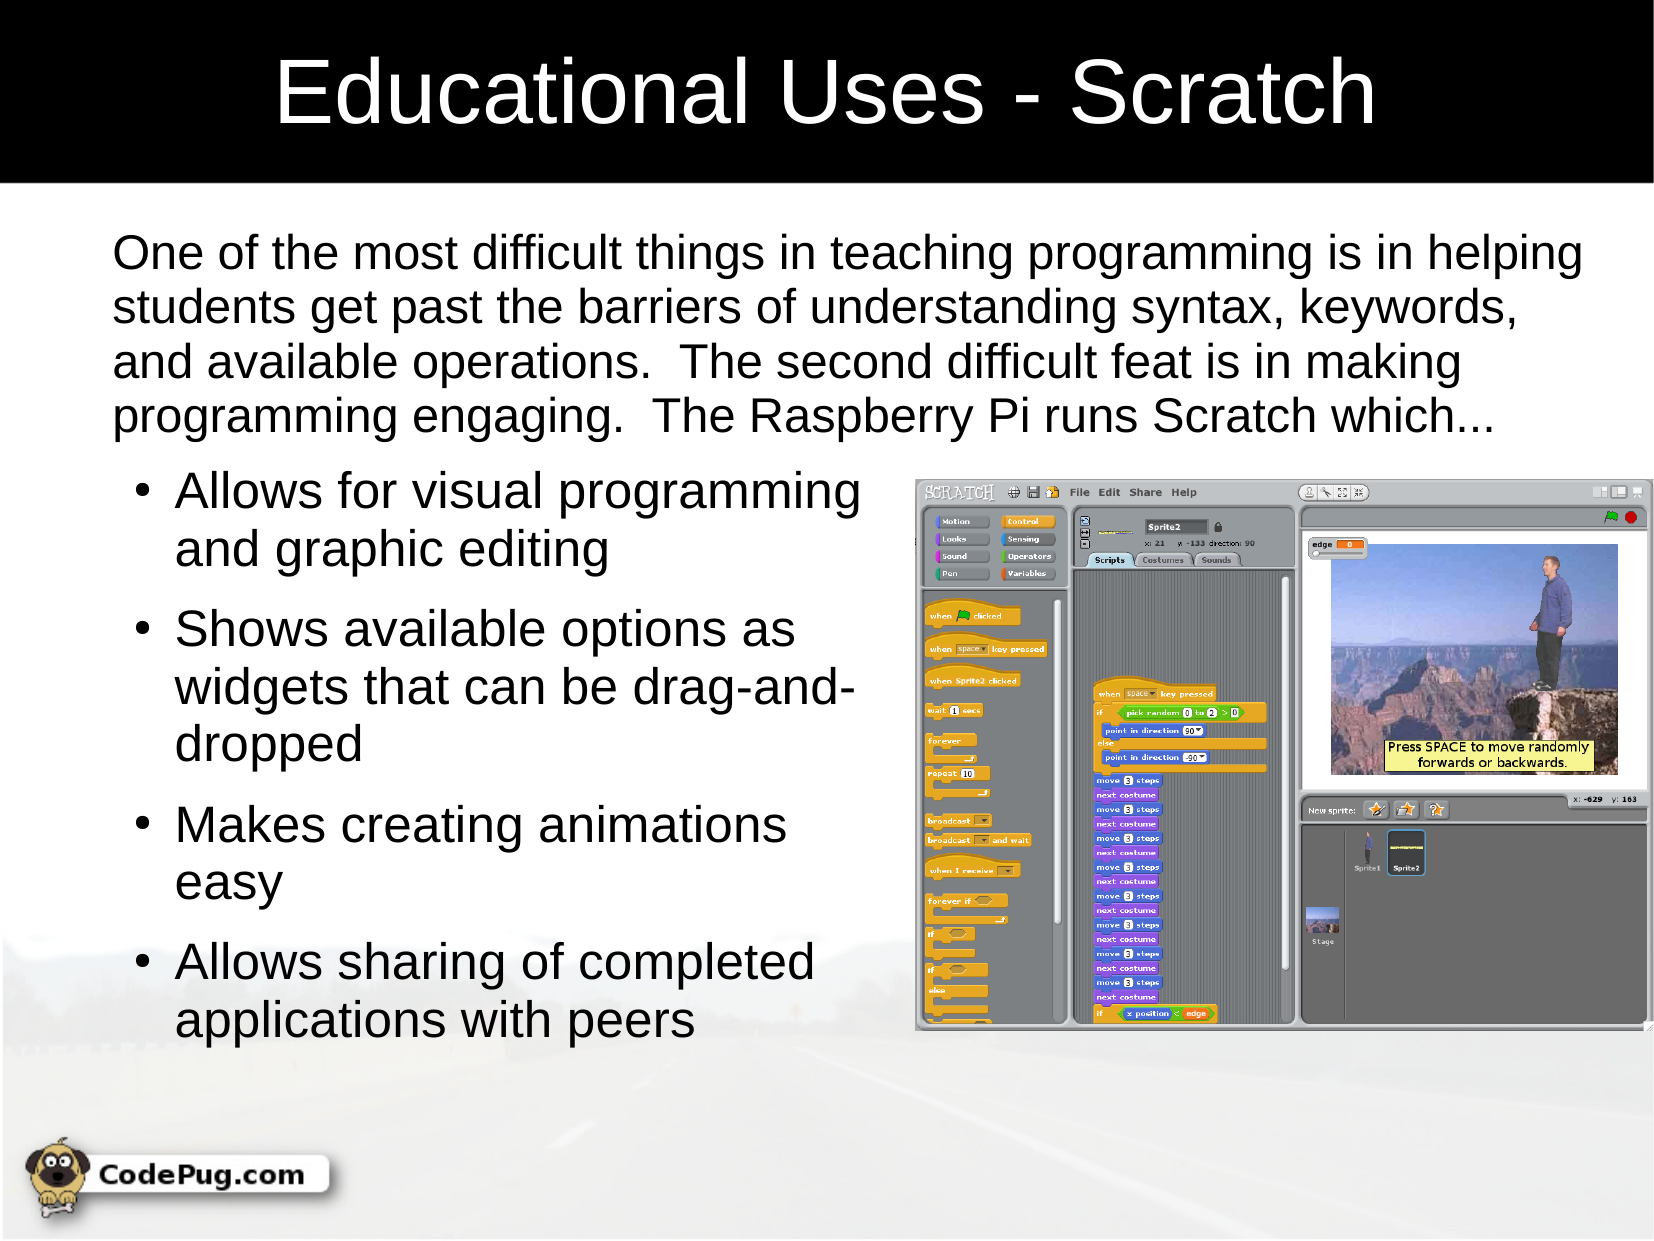

# Educational Uses - Scratch
One of the most difficult things in teaching programming is in helping students get past the barriers of understanding syntax, keywords, and available operations. The second difficult feat is in making programming engaging. The Raspberry Pi runs Scratch which...
Allows for visual programming and graphic editing
Shows available options as widgets that can be drag-and-dropped
Makes creating animations easy
Allows sharing of completed applications with peers